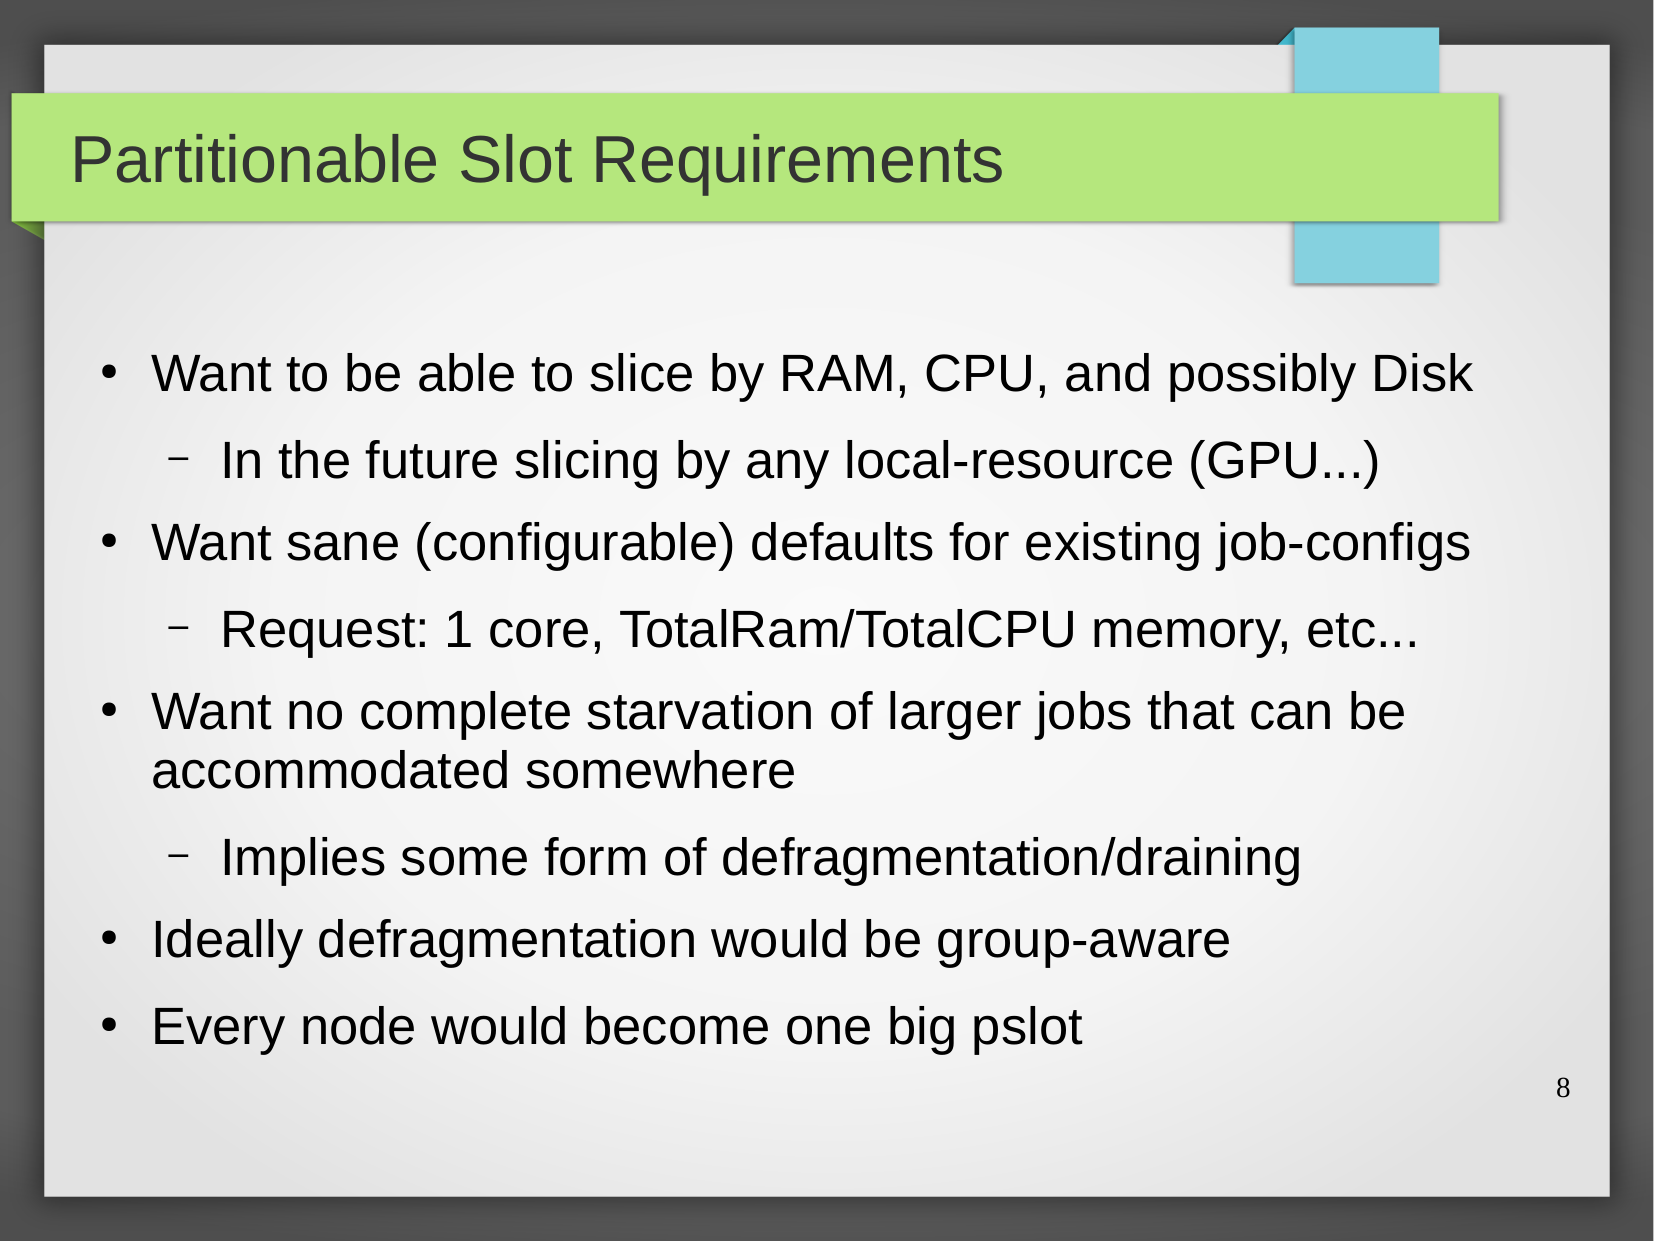

# Partitionable Slot Requirements
Want to be able to slice by RAM, CPU, and possibly Disk
In the future slicing by any local-resource (GPU...)
Want sane (configurable) defaults for existing job-configs
Request: 1 core, TotalRam/TotalCPU memory, etc...
Want no complete starvation of larger jobs that can be accommodated somewhere
Implies some form of defragmentation/draining
Ideally defragmentation would be group-aware
Every node would become one big pslot
8